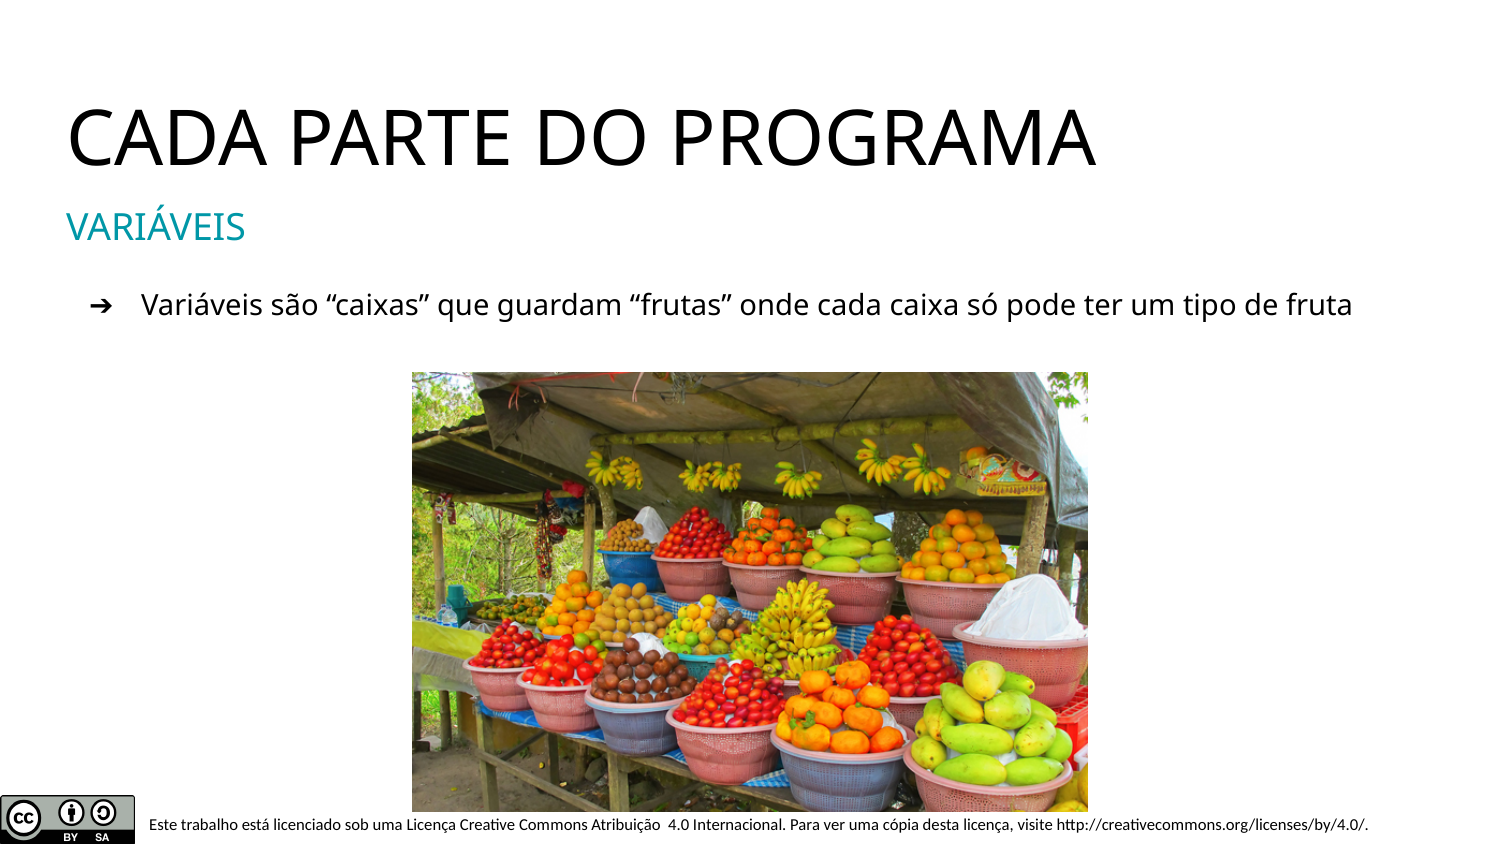

# CADA PARTE DO PROGRAMA
VARIÁVEIS
Variáveis são “caixas” que guardam “frutas” onde cada caixa só pode ter um tipo de fruta
Este trabalho está licenciado sob uma Licença Creative Commons Atribuição 4.0 Internacional. Para ver uma cópia desta licença, visite http://creativecommons.org/licenses/by/4.0/.